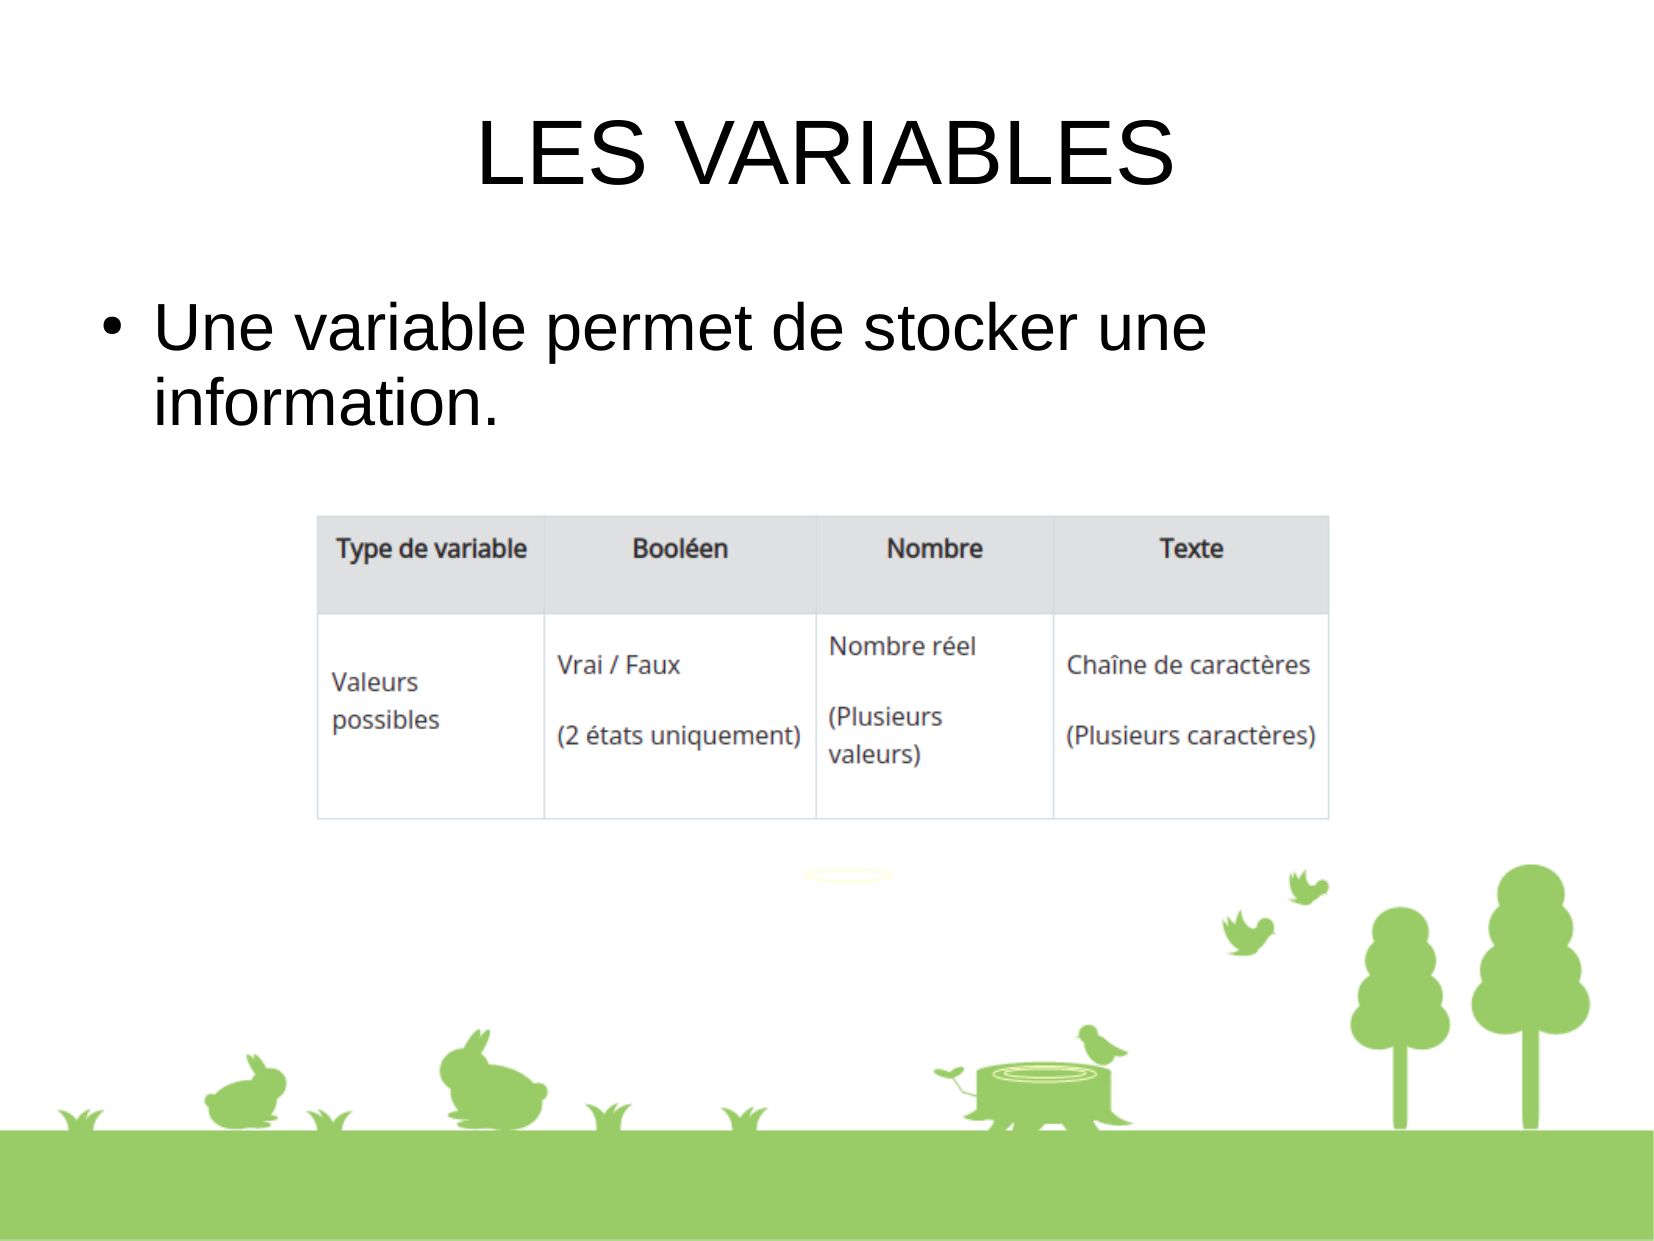

# LES VARIABLES
Une variable permet de stocker une information.